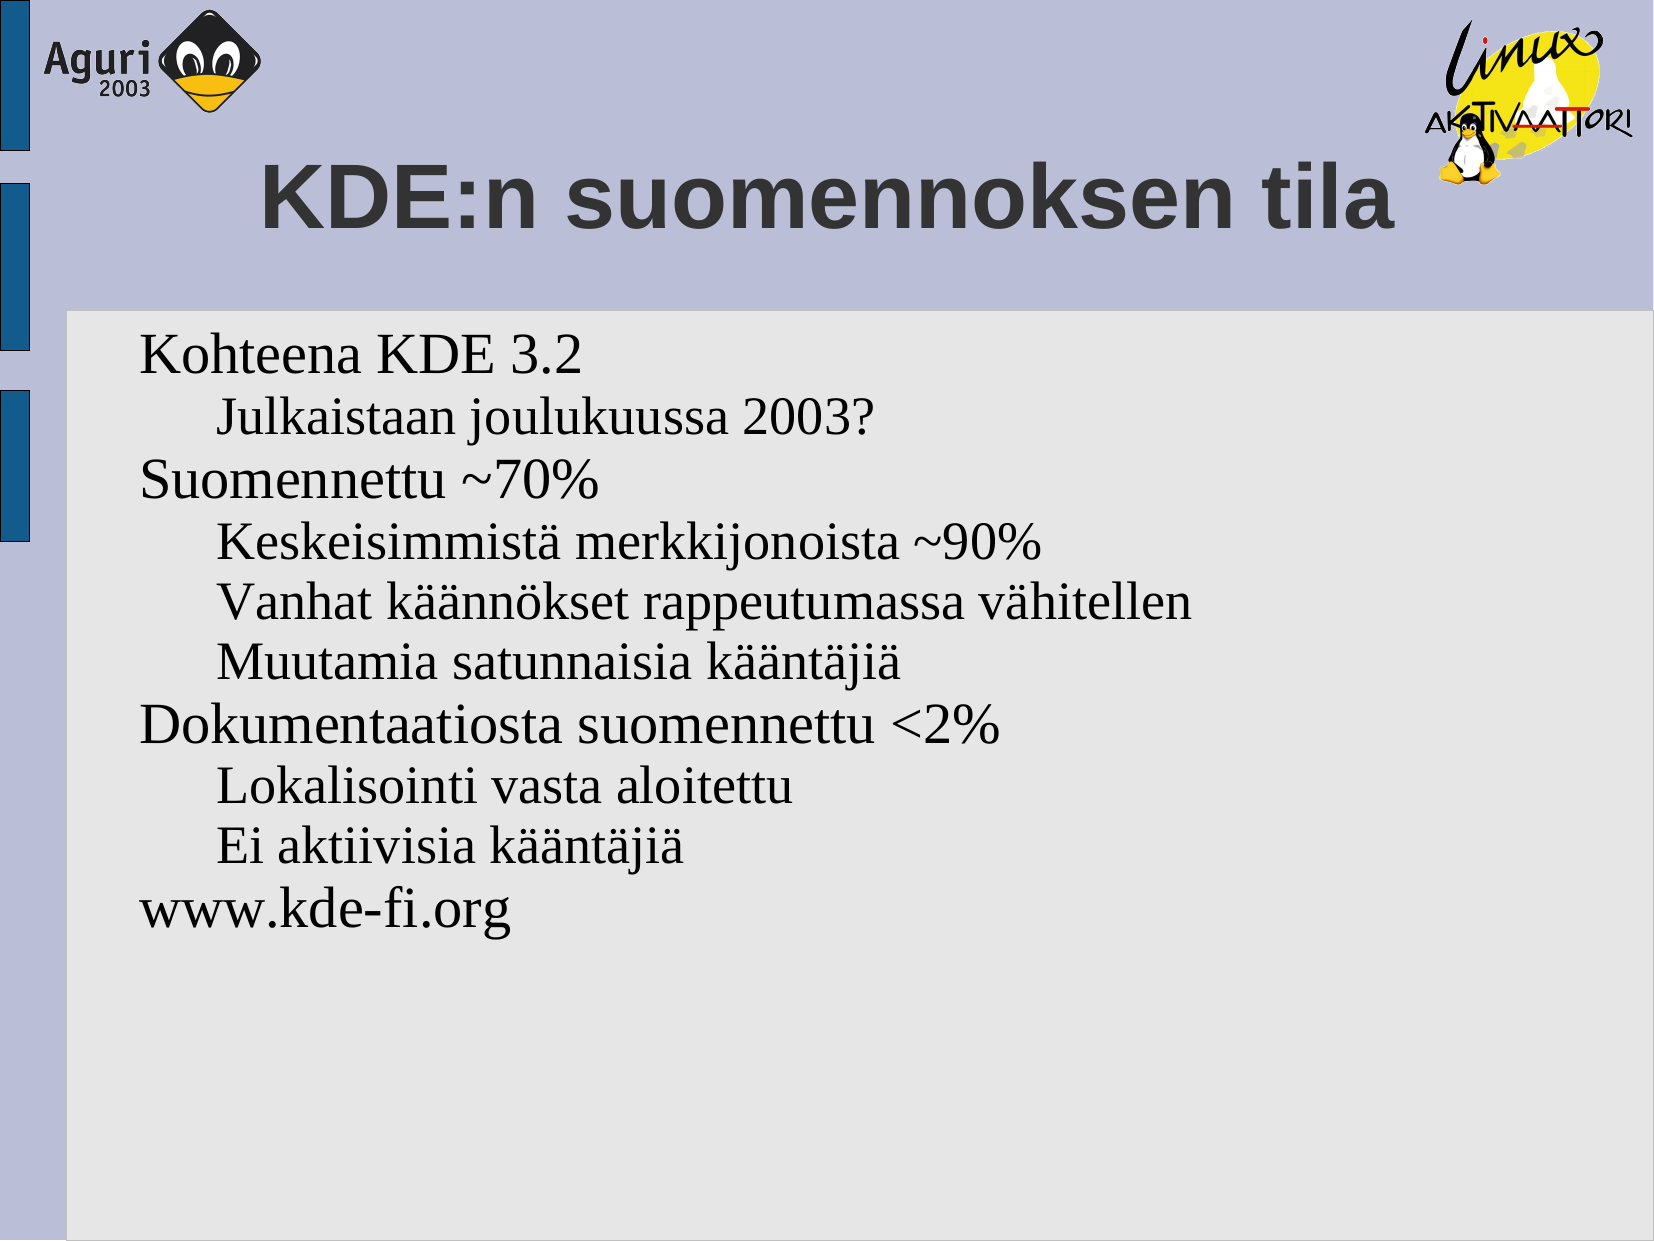

# KDE:n suomennoksen tila
Kohteena KDE 3.2
Julkaistaan joulukuussa 2003?
Suomennettu ~70%
Keskeisimmistä merkkijonoista ~90%
Vanhat käännökset rappeutumassa vähitellen
Muutamia satunnaisia kääntäjiä
Dokumentaatiosta suomennettu <2%
Lokalisointi vasta aloitettu
Ei aktiivisia kääntäjiä
www.kde-fi.org